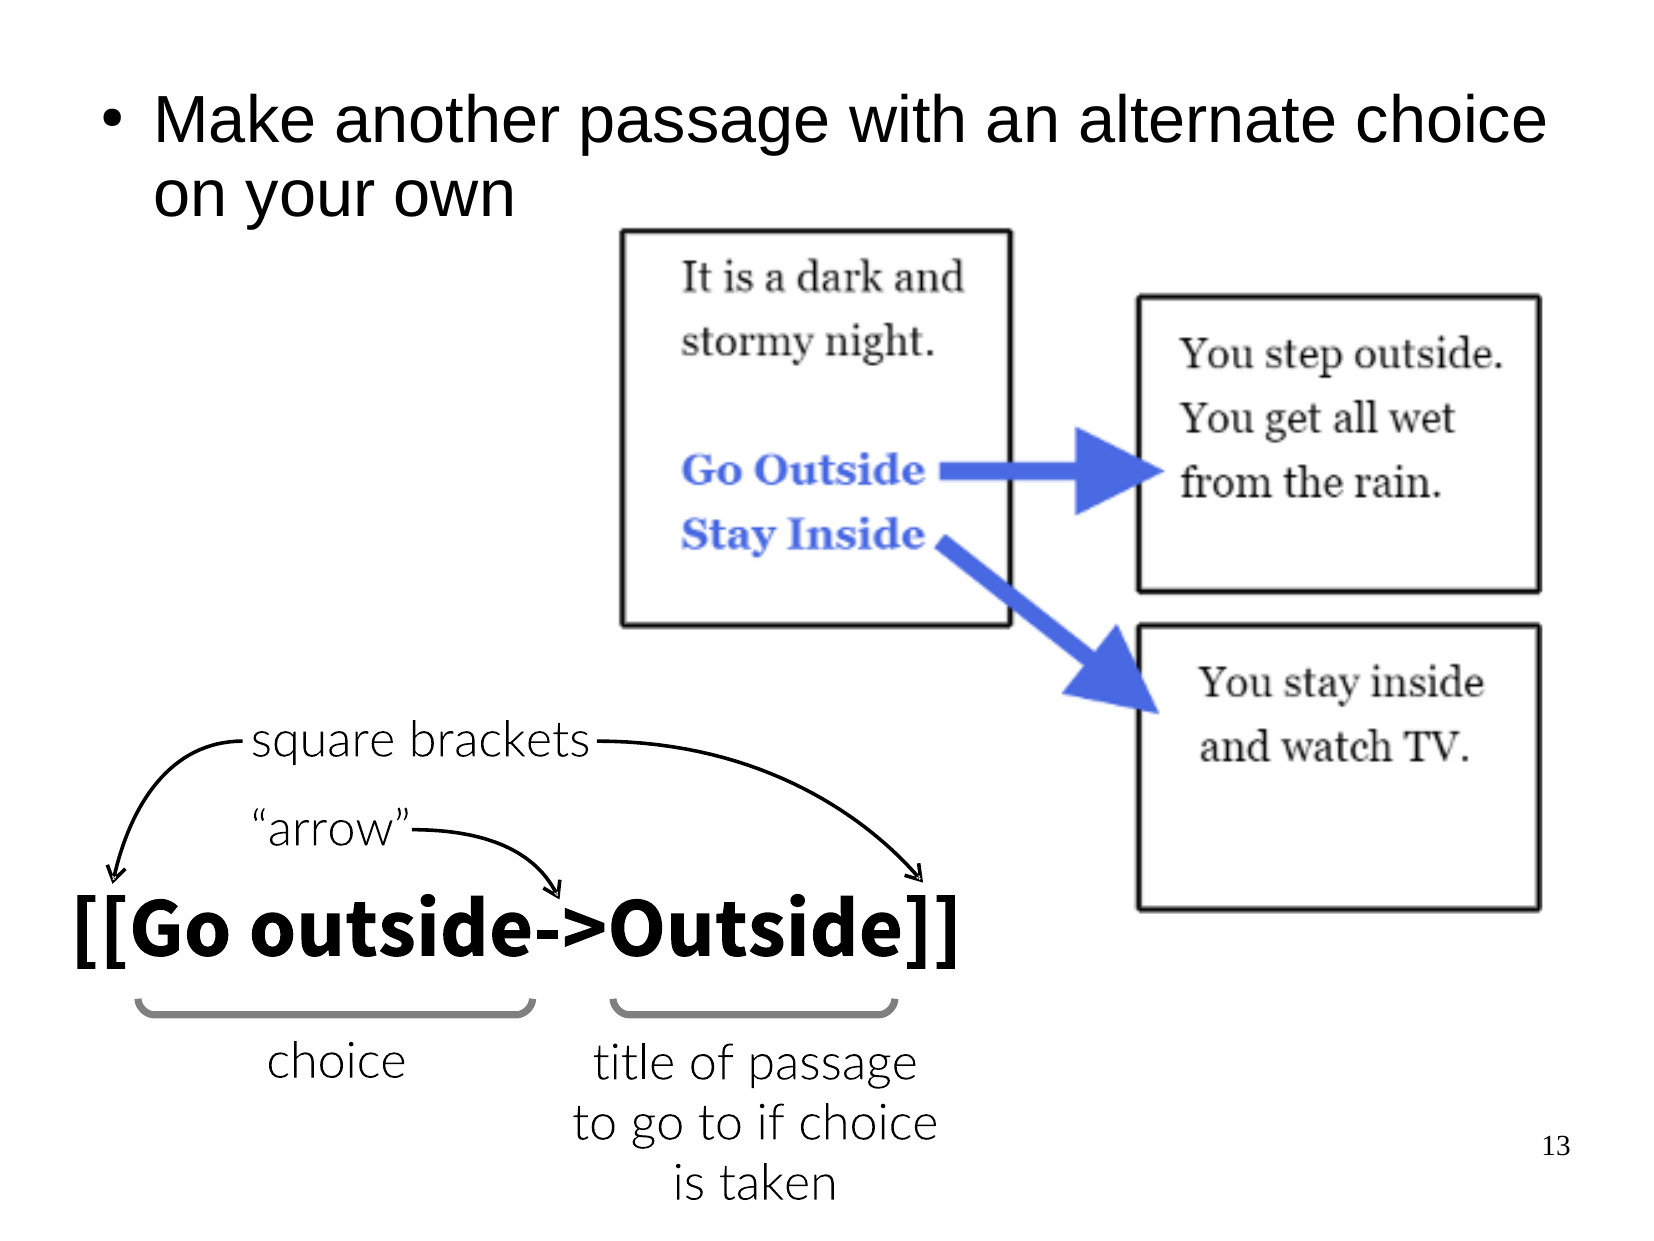

# Make another passage with an alternate choice on your own
13